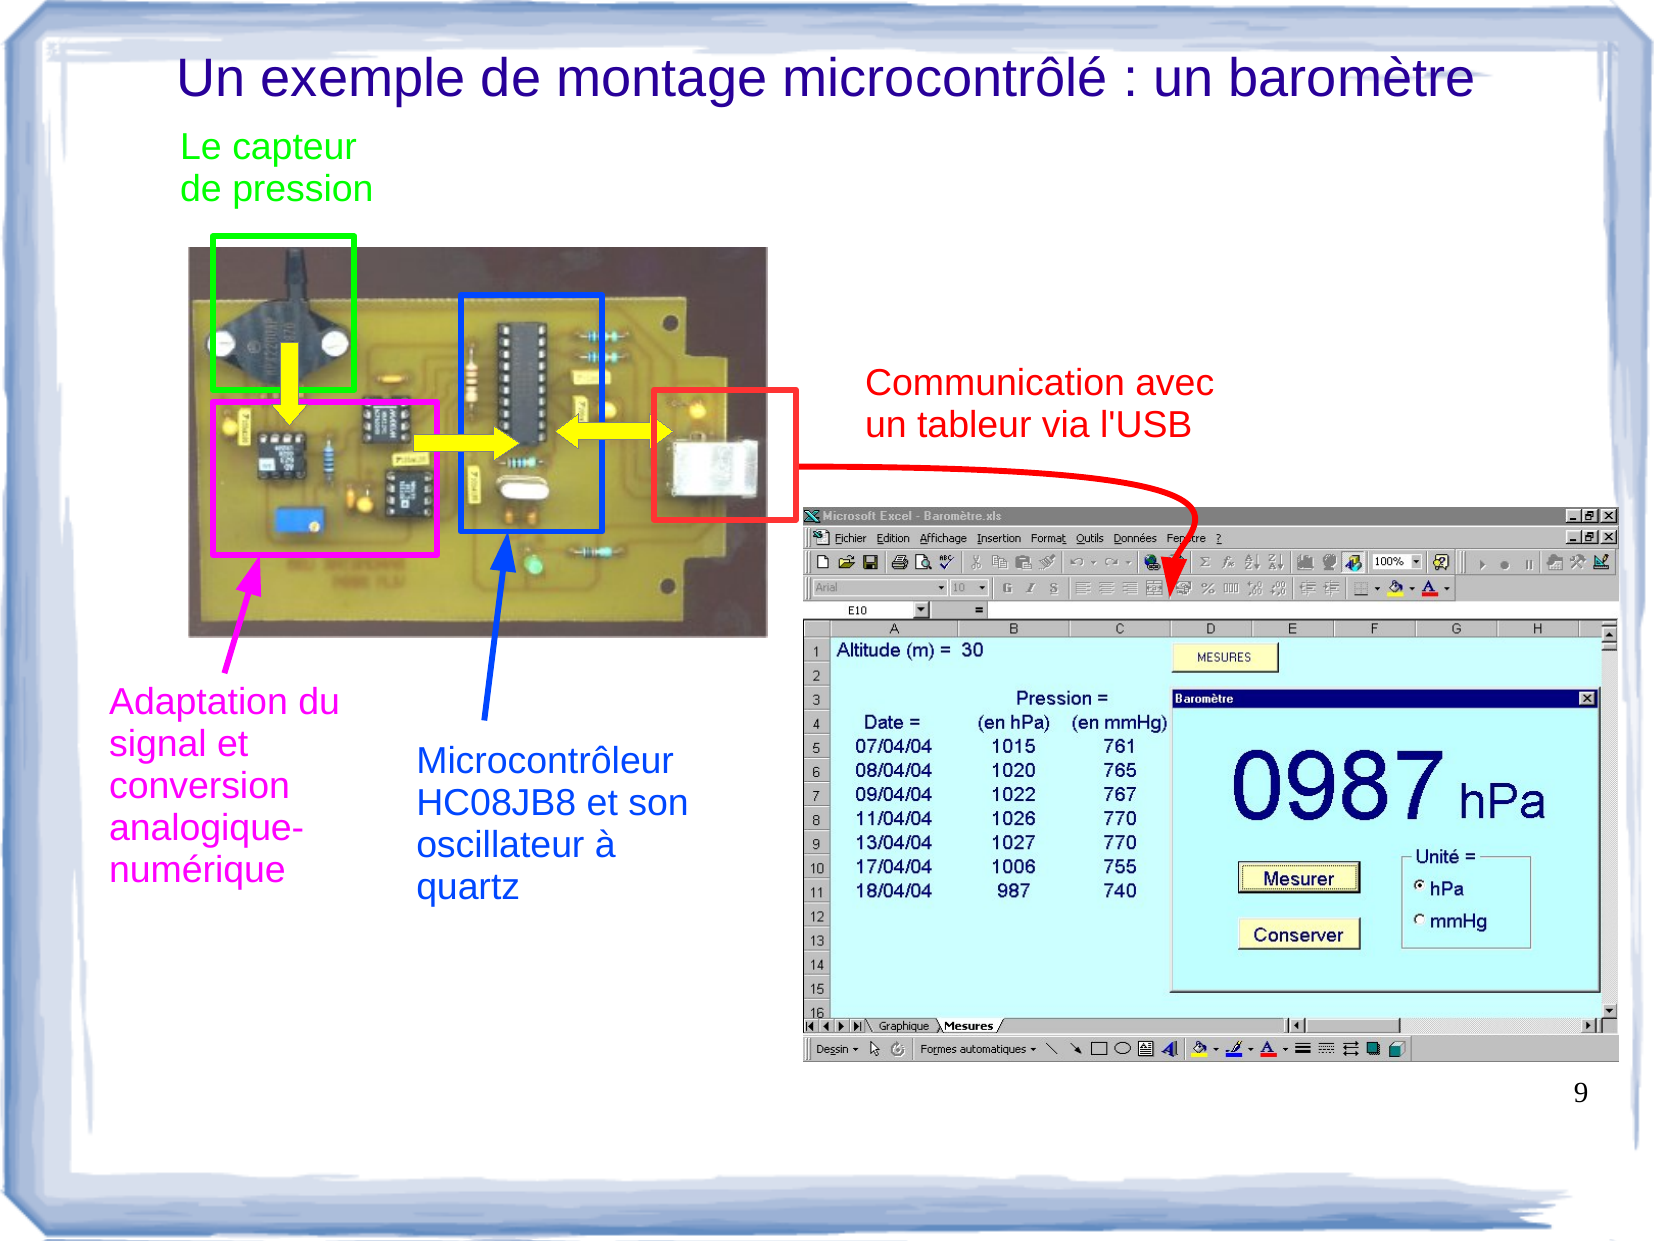

# Un exemple de montage microcontrôlé : un baromètre
Le capteur de pression
Communication avec un tableur via l'USB
Adaptation du signal et conversion analogique-numérique
Microcontrôleur HC08JB8 et son oscillateur à quartz
9